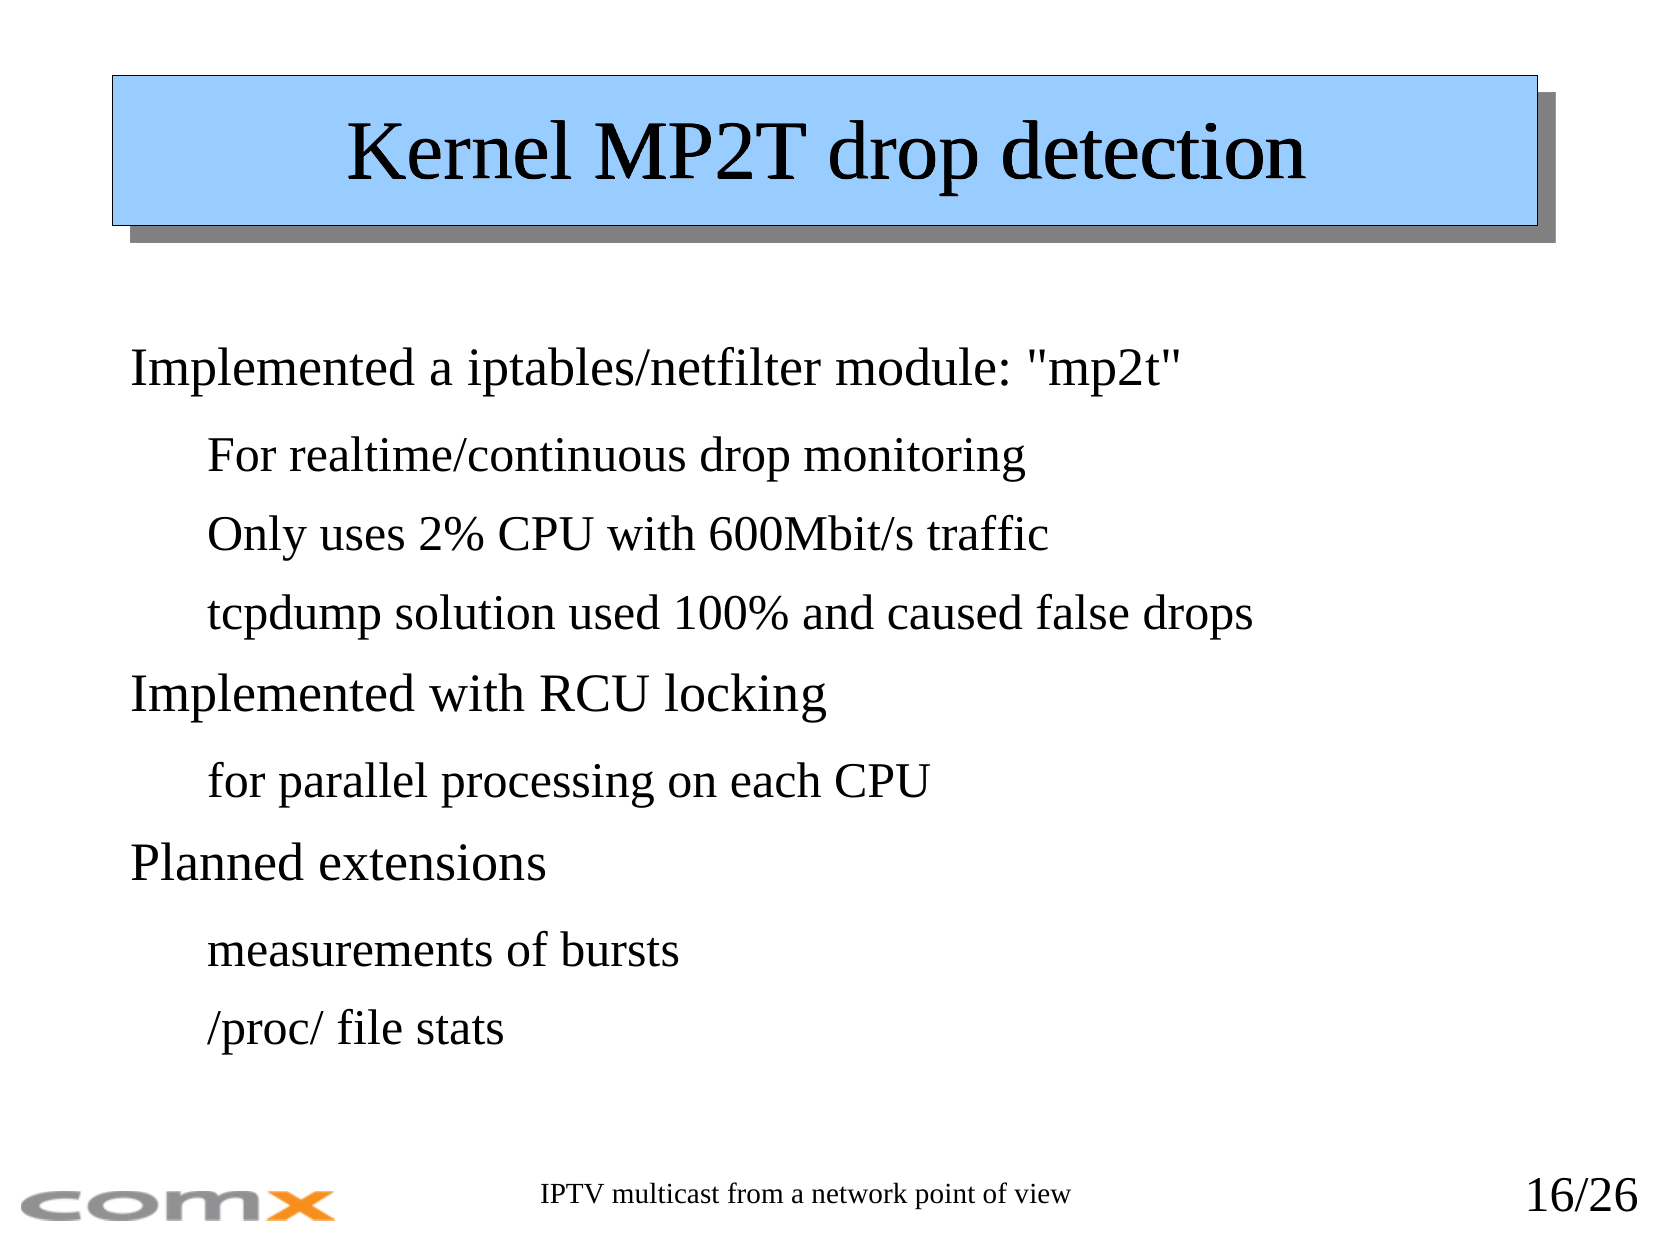

# Kernel MP2T drop detection
Implemented a iptables/netfilter module: "mp2t"
For realtime/continuous drop monitoring
Only uses 2% CPU with 600Mbit/s traffic
tcpdump solution used 100% and caused false drops
Implemented with RCU locking
for parallel processing on each CPU
Planned extensions
measurements of bursts
/proc/ file stats